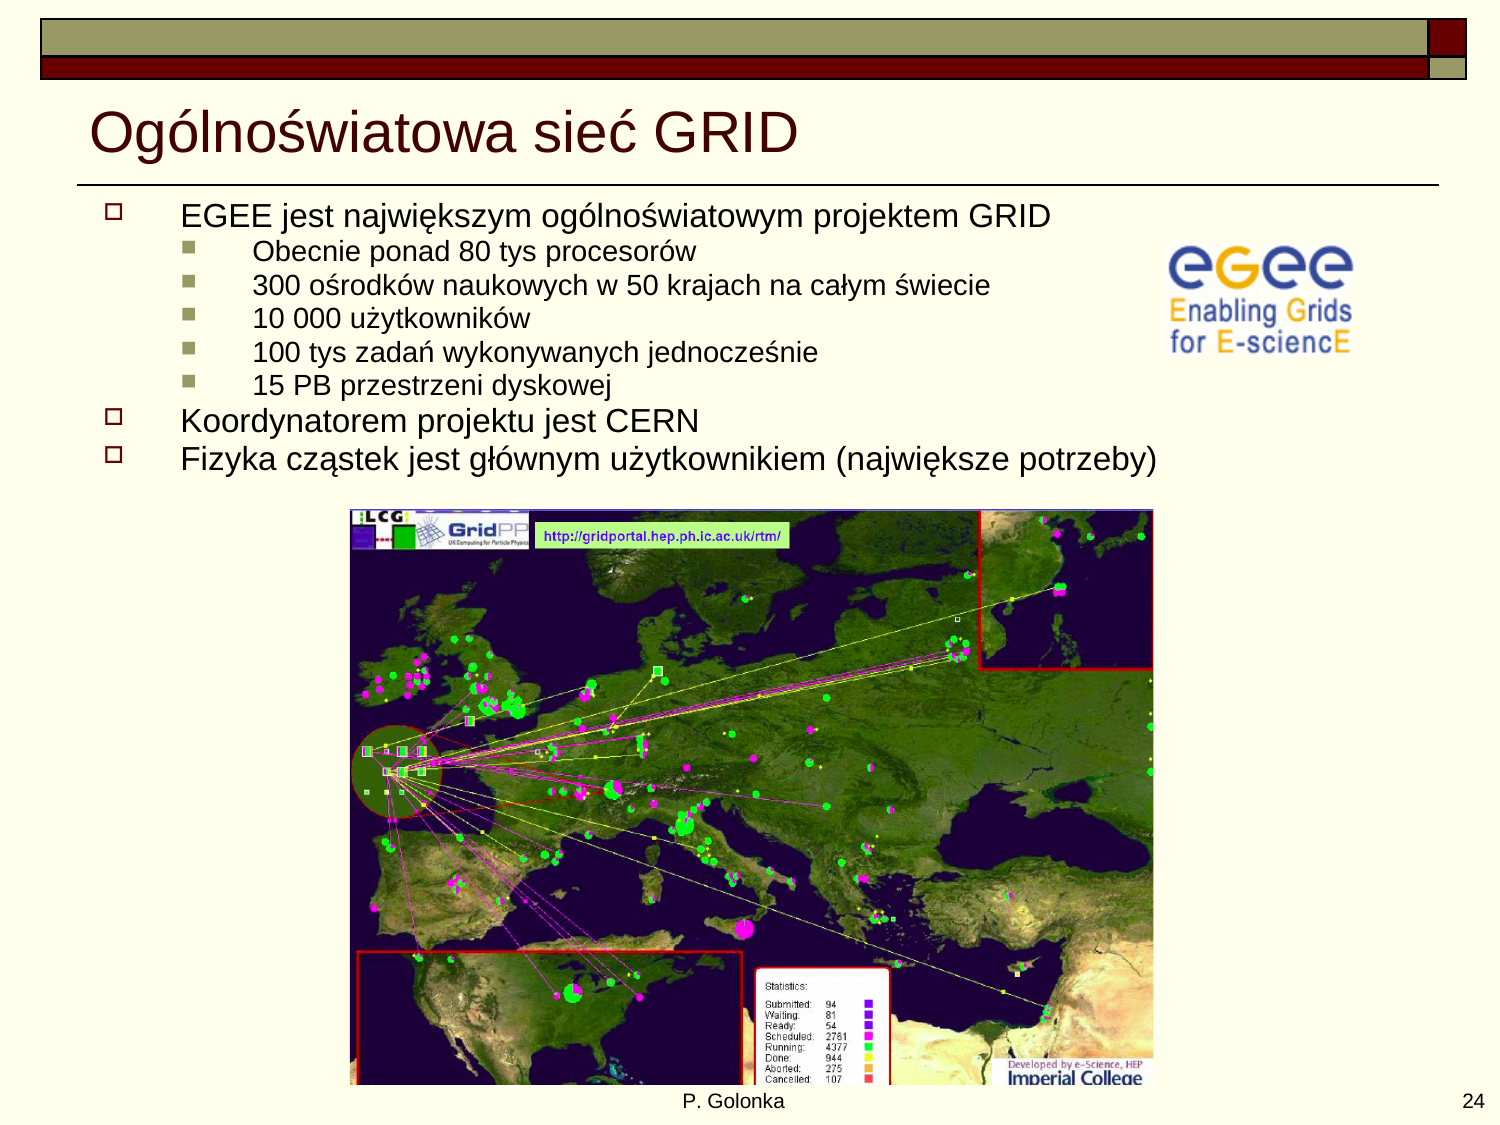

# Ogólnoświatowa sieć GRID
EGEE jest największym ogólnoświatowym projektem GRID
Obecnie ponad 80 tys procesorów
300 ośrodków naukowych w 50 krajach na całym świecie
10 000 użytkowników
100 tys zadań wykonywanych jednocześnie
15 PB przestrzeni dyskowej
Koordynatorem projektu jest CERN
Fizyka cząstek jest głównym użytkownikiem (największe potrzeby)
P. Golonka
24